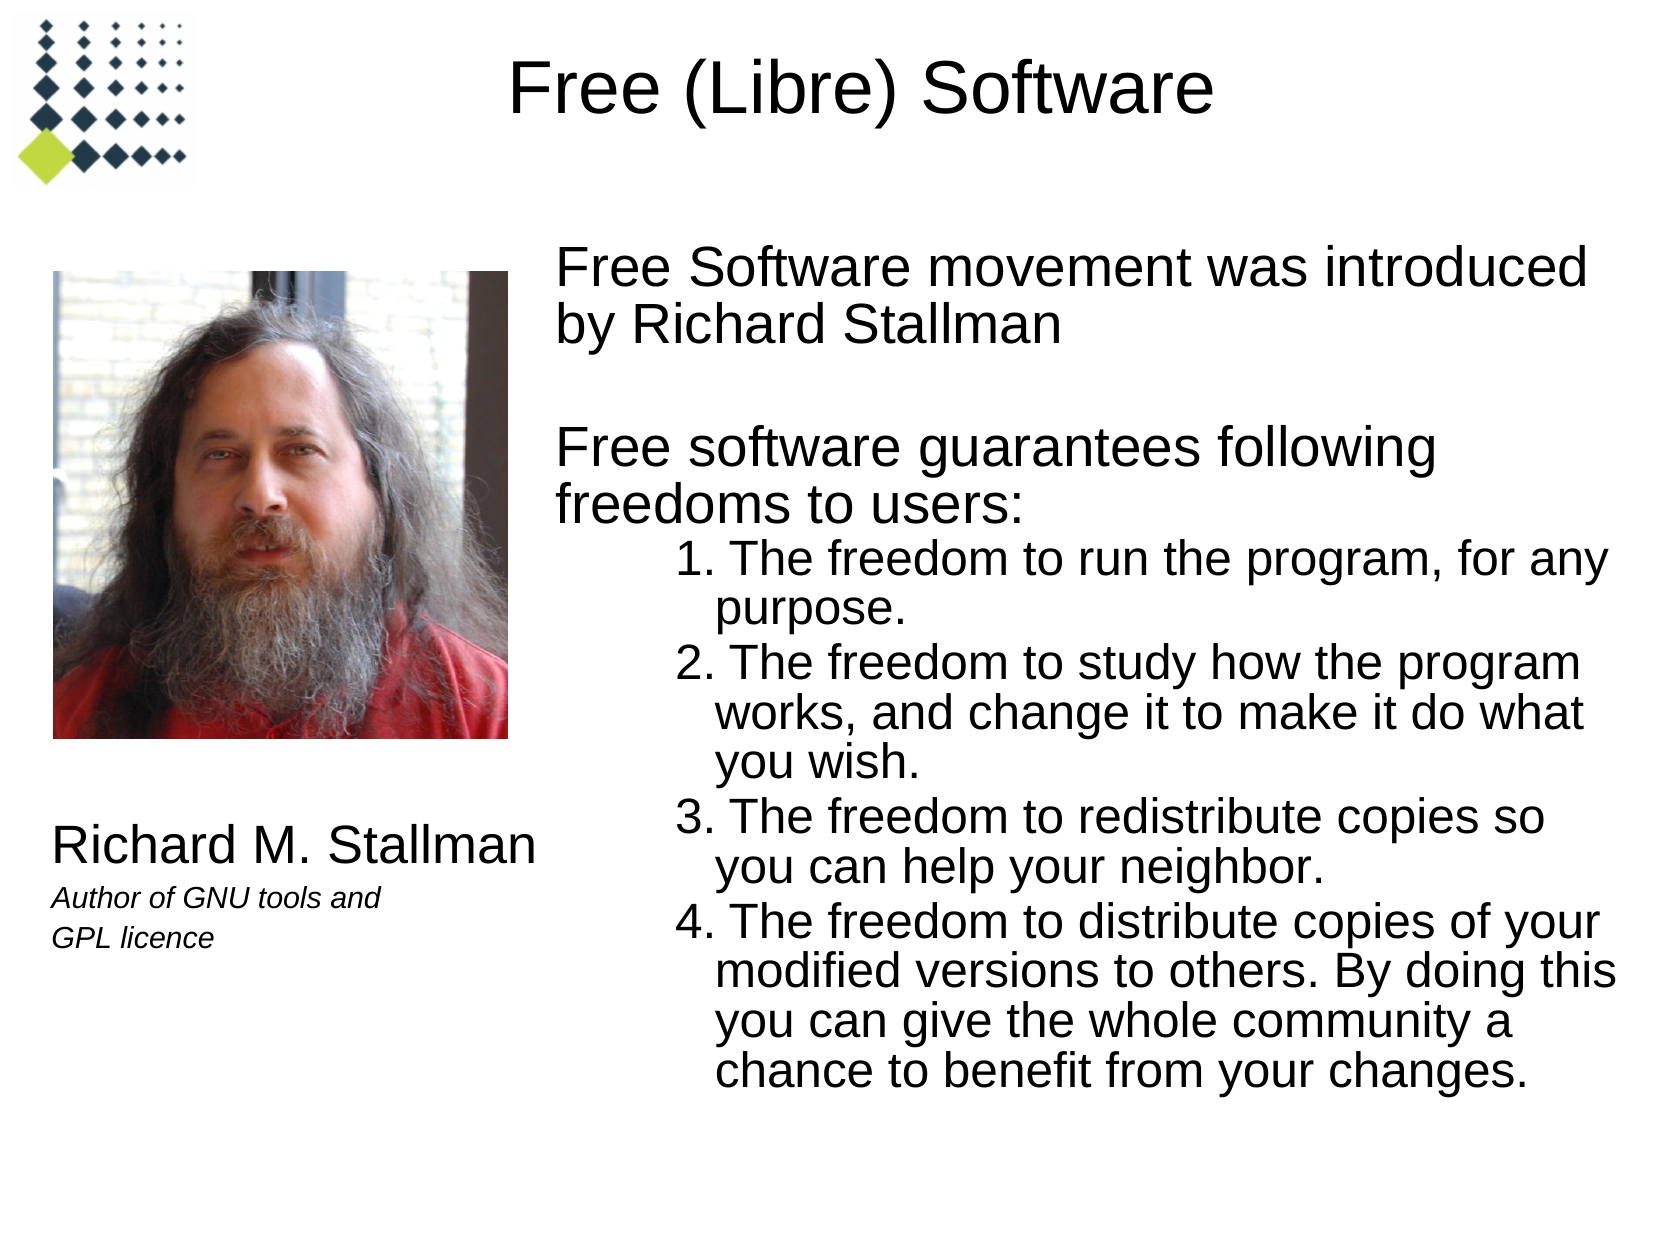

# Free (Libre) Software
Free Software movement was introduced by Richard Stallman
Free software guarantees following freedoms to users:
 The freedom to run the program, for any purpose.
 The freedom to study how the program works, and change it to make it do what you wish.
 The freedom to redistribute copies so you can help your neighbor.
 The freedom to distribute copies of your modified versions to others. By doing this you can give the whole community a chance to benefit from your changes.
Richard M. Stallman
Author of GNU tools and
GPL licence